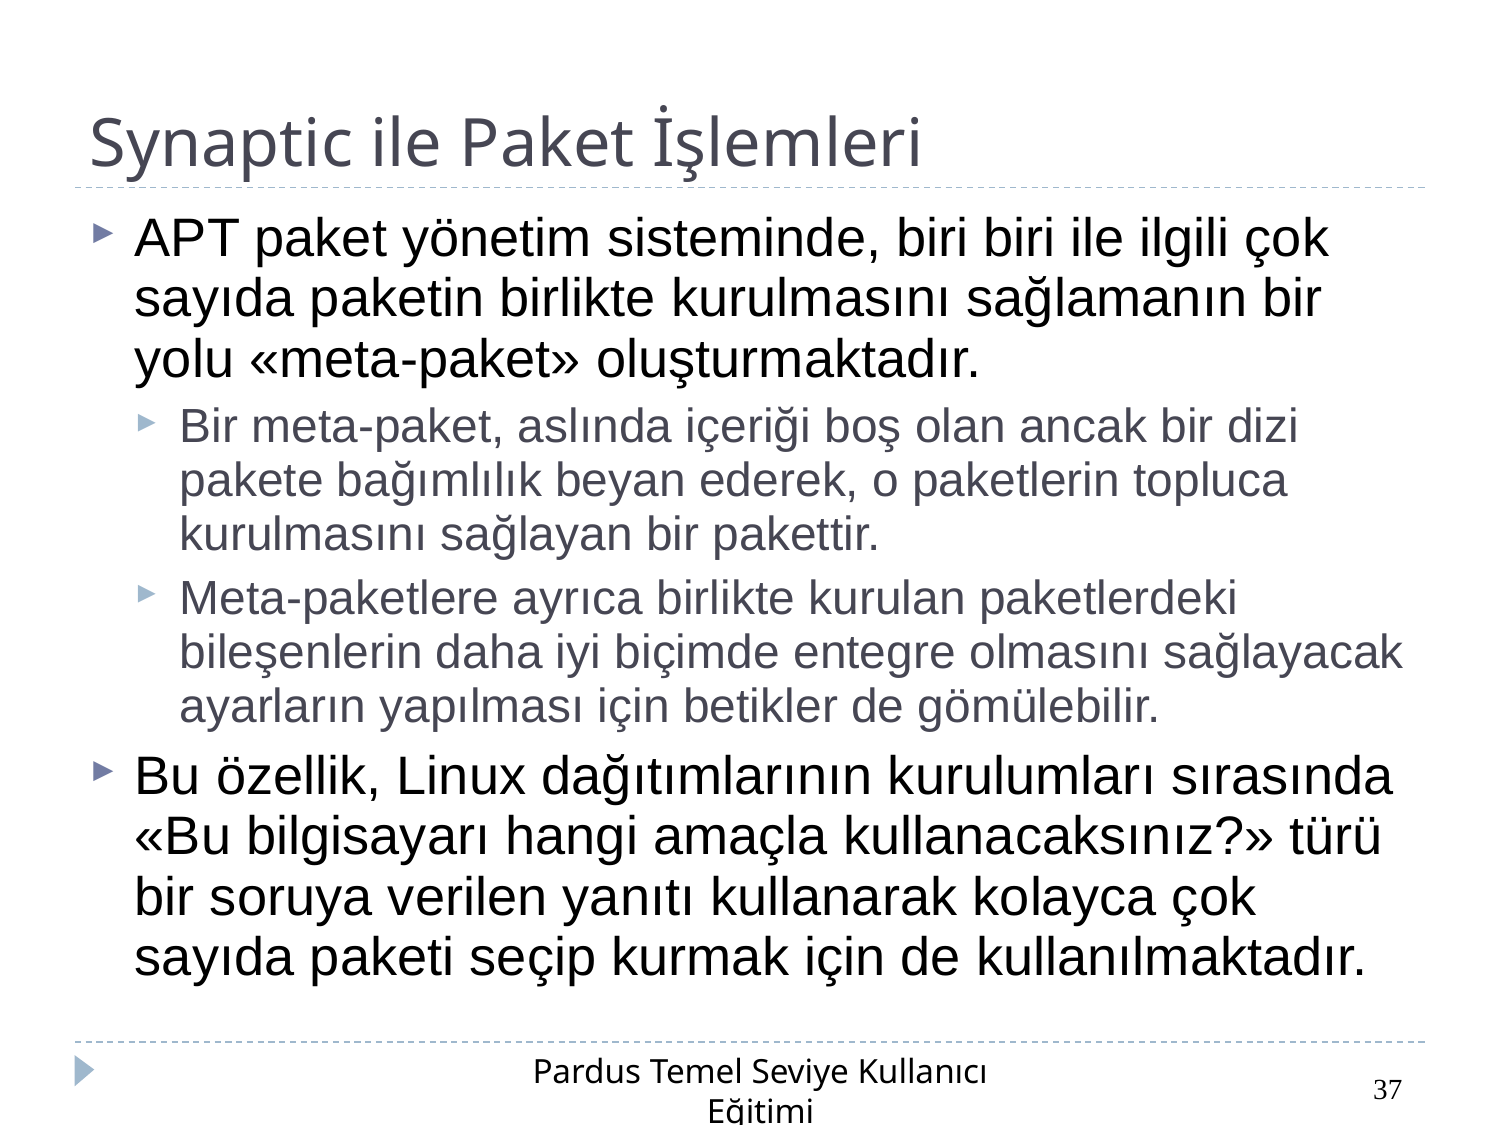

# Synaptic ile Paket İşlemleri
APT paket yönetim sisteminde, biri biri ile ilgili çok sayıda paketin birlikte kurulmasını sağlamanın bir yolu «meta-paket» oluşturmaktadır.
Bir meta-paket, aslında içeriği boş olan ancak bir dizi pakete bağımlılık beyan ederek, o paketlerin topluca kurulmasını sağlayan bir pakettir.
Meta-paketlere ayrıca birlikte kurulan paketlerdeki bileşenlerin daha iyi biçimde entegre olmasını sağlayacak ayarların yapılması için betikler de gömülebilir.
Bu özellik, Linux dağıtımlarının kurulumları sırasında «Bu bilgisayarı hangi amaçla kullanacaksınız?» türü bir soruya verilen yanıtı kullanarak kolayca çok sayıda paketi seçip kurmak için de kullanılmaktadır.